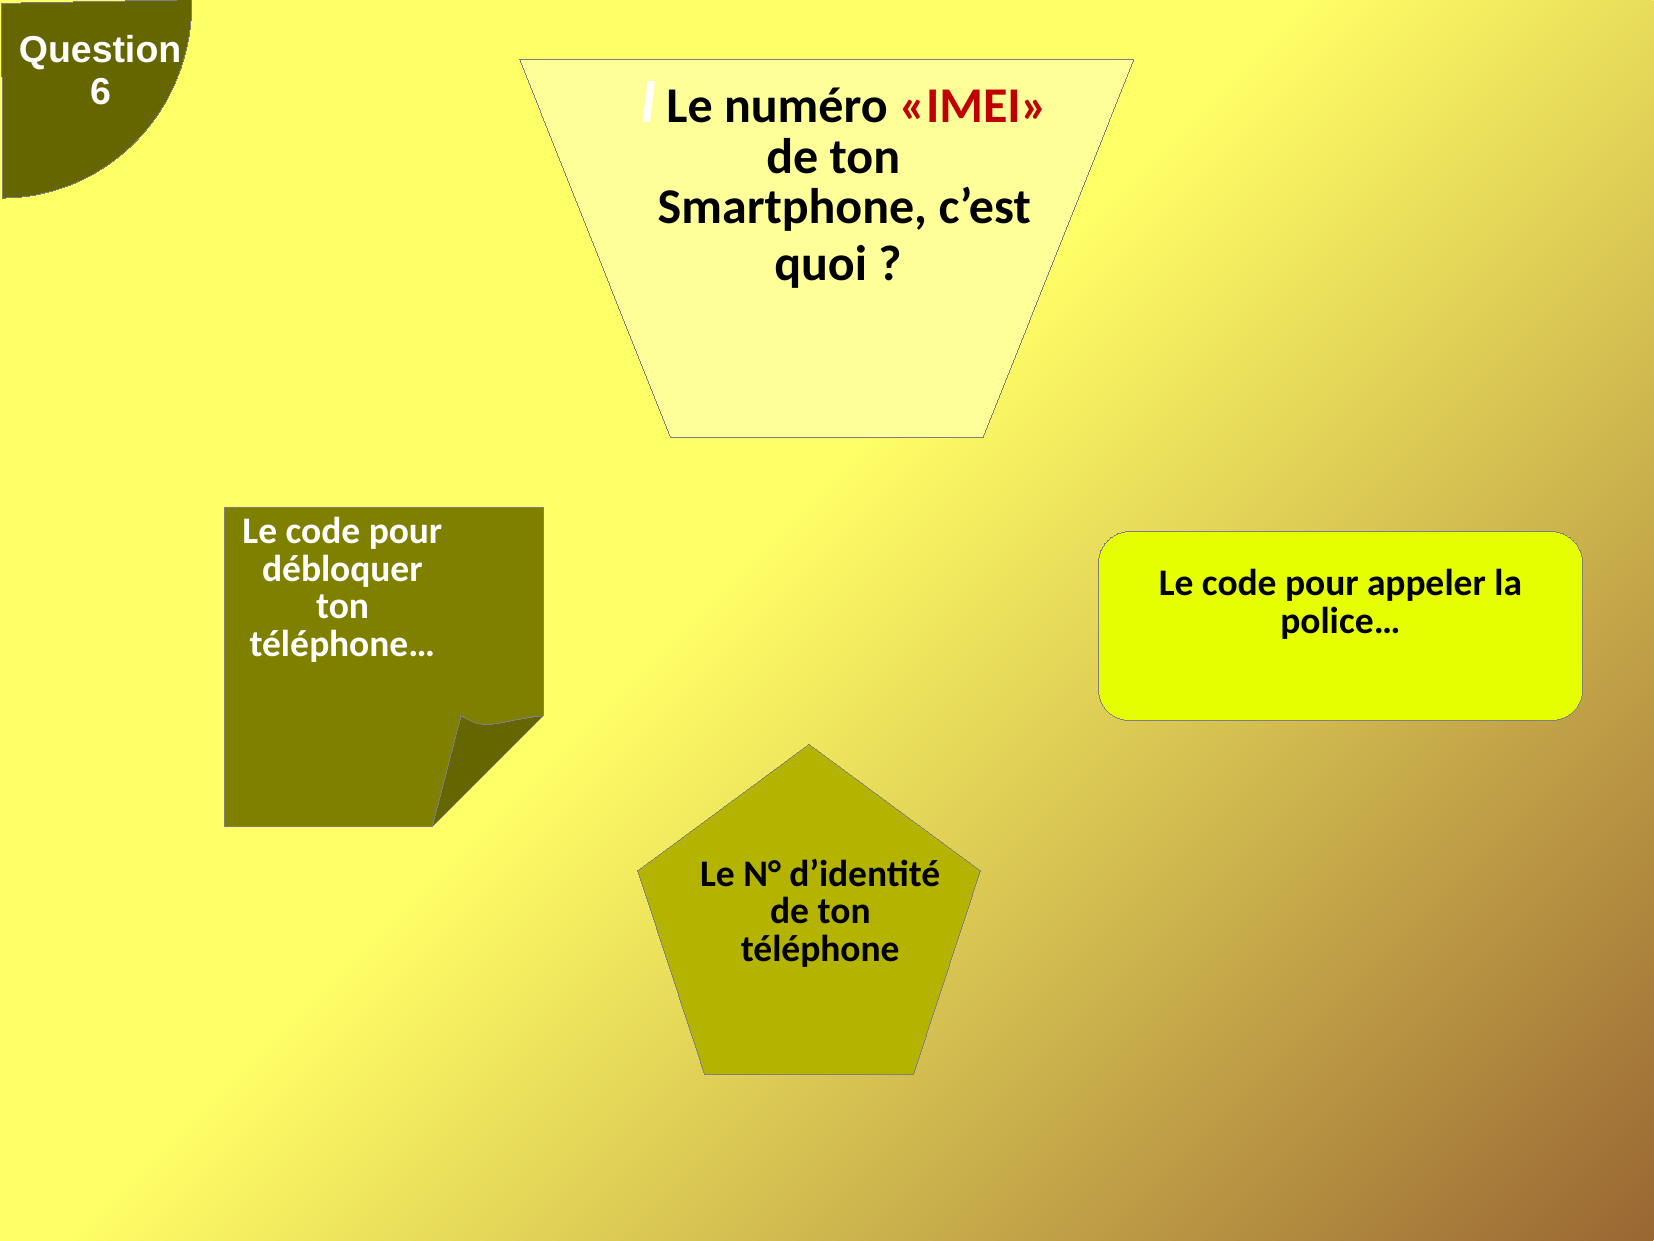

Question 6
l Le numéro «IMEI» de ton Smartphone, c’est quoi ?
Le code pour débloquer ton téléphone…
Le code pour appeler la police…
Le N° d’identité de ton téléphone